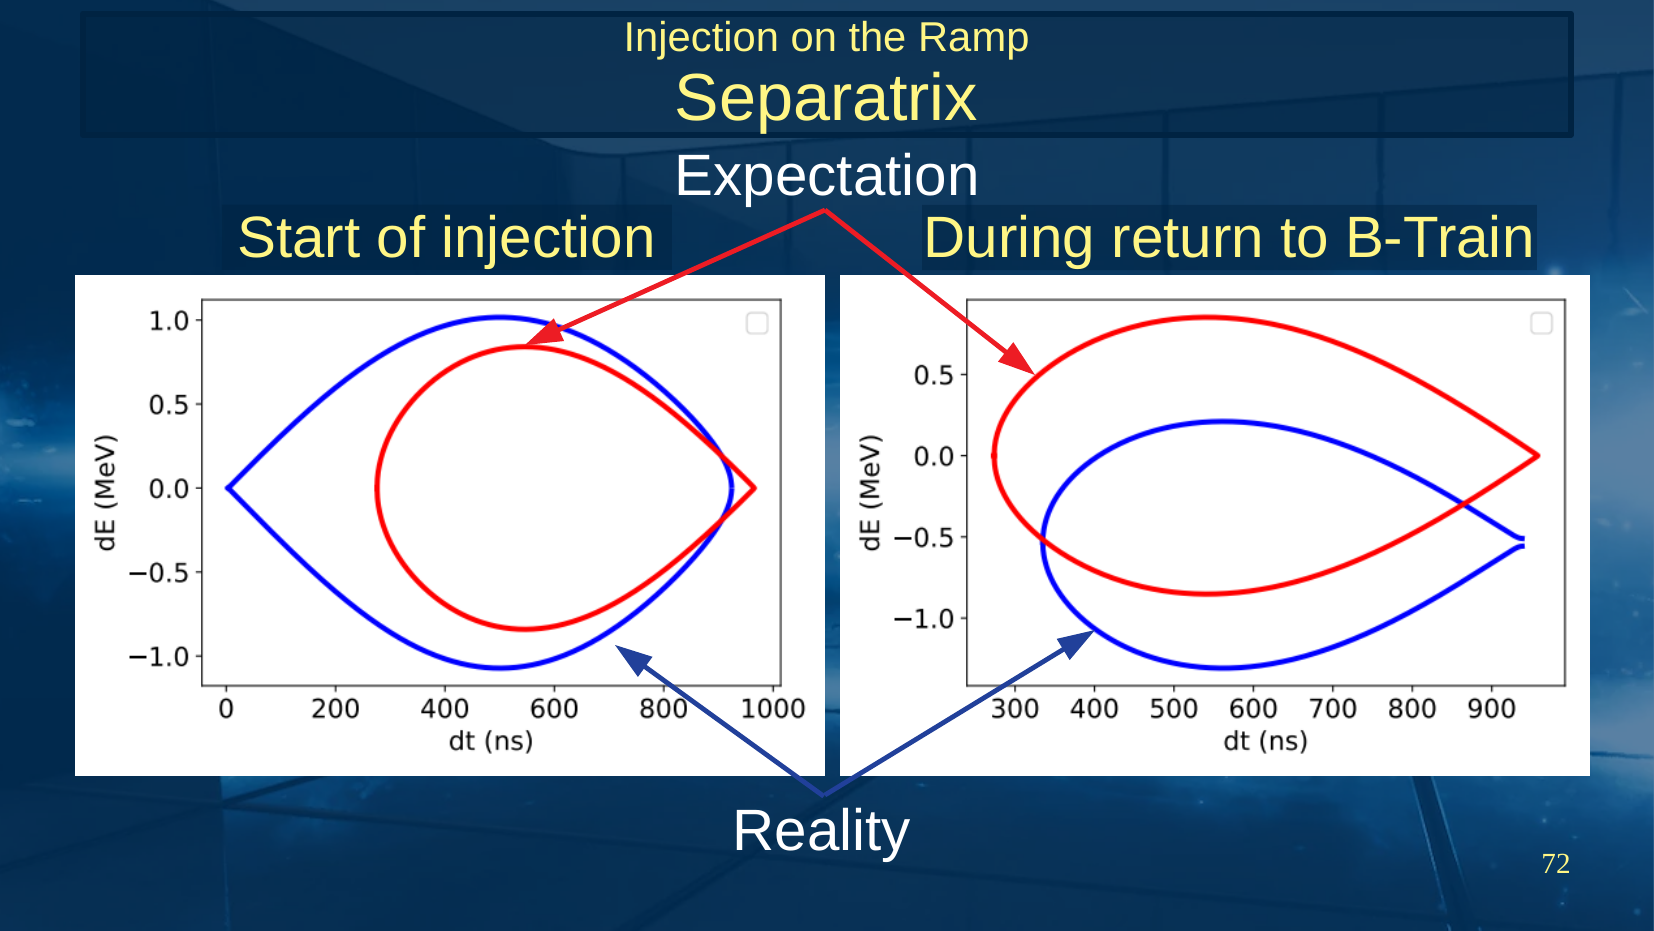

# Injection on the Ramp Separatrix
Expectation
Start of injection
During return to B-Train
Reality
72